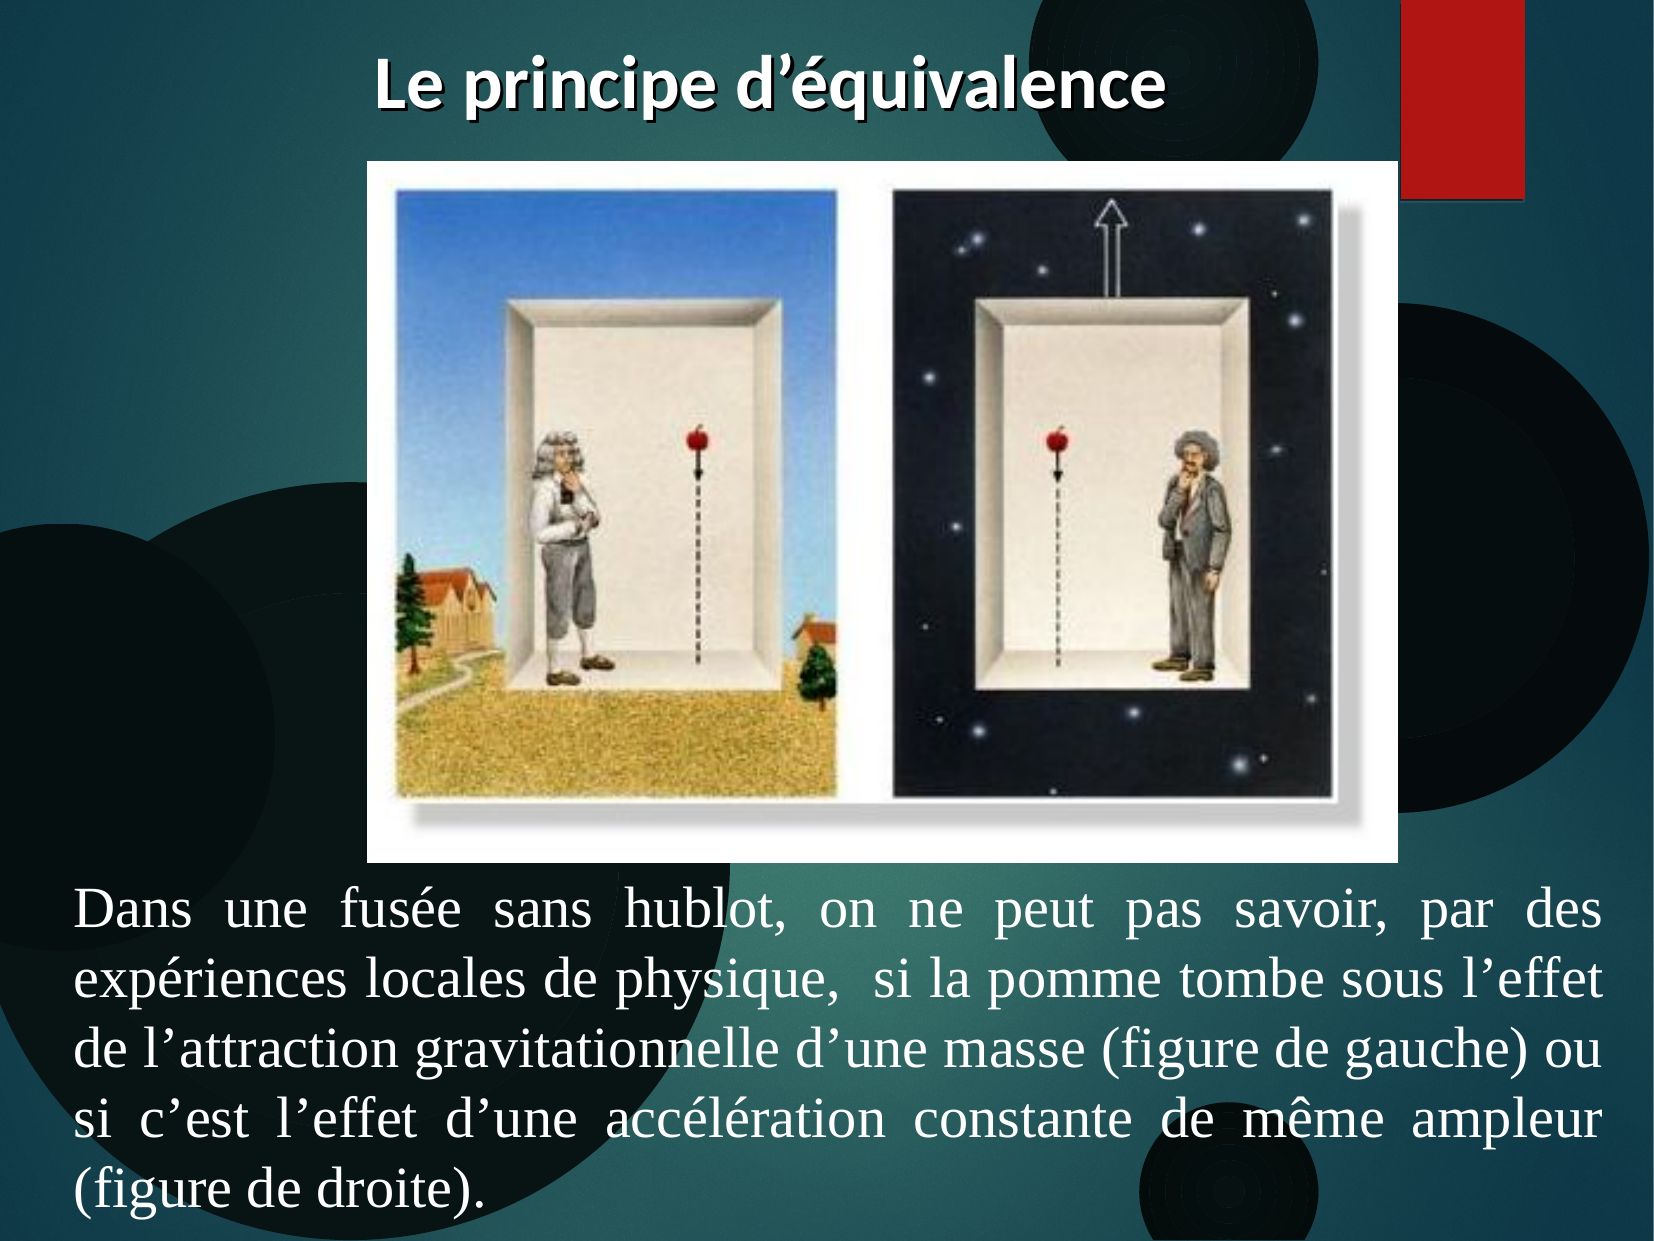

# Le principe d’équivalence
Dans une fusée sans hublot, on ne peut pas savoir, par des expériences locales de physique, si la pomme tombe sous l’effet de l’attraction gravitationnelle d’une masse (figure de gauche) ou si c’est l’effet d’une accélération constante de même ampleur (figure de droite).